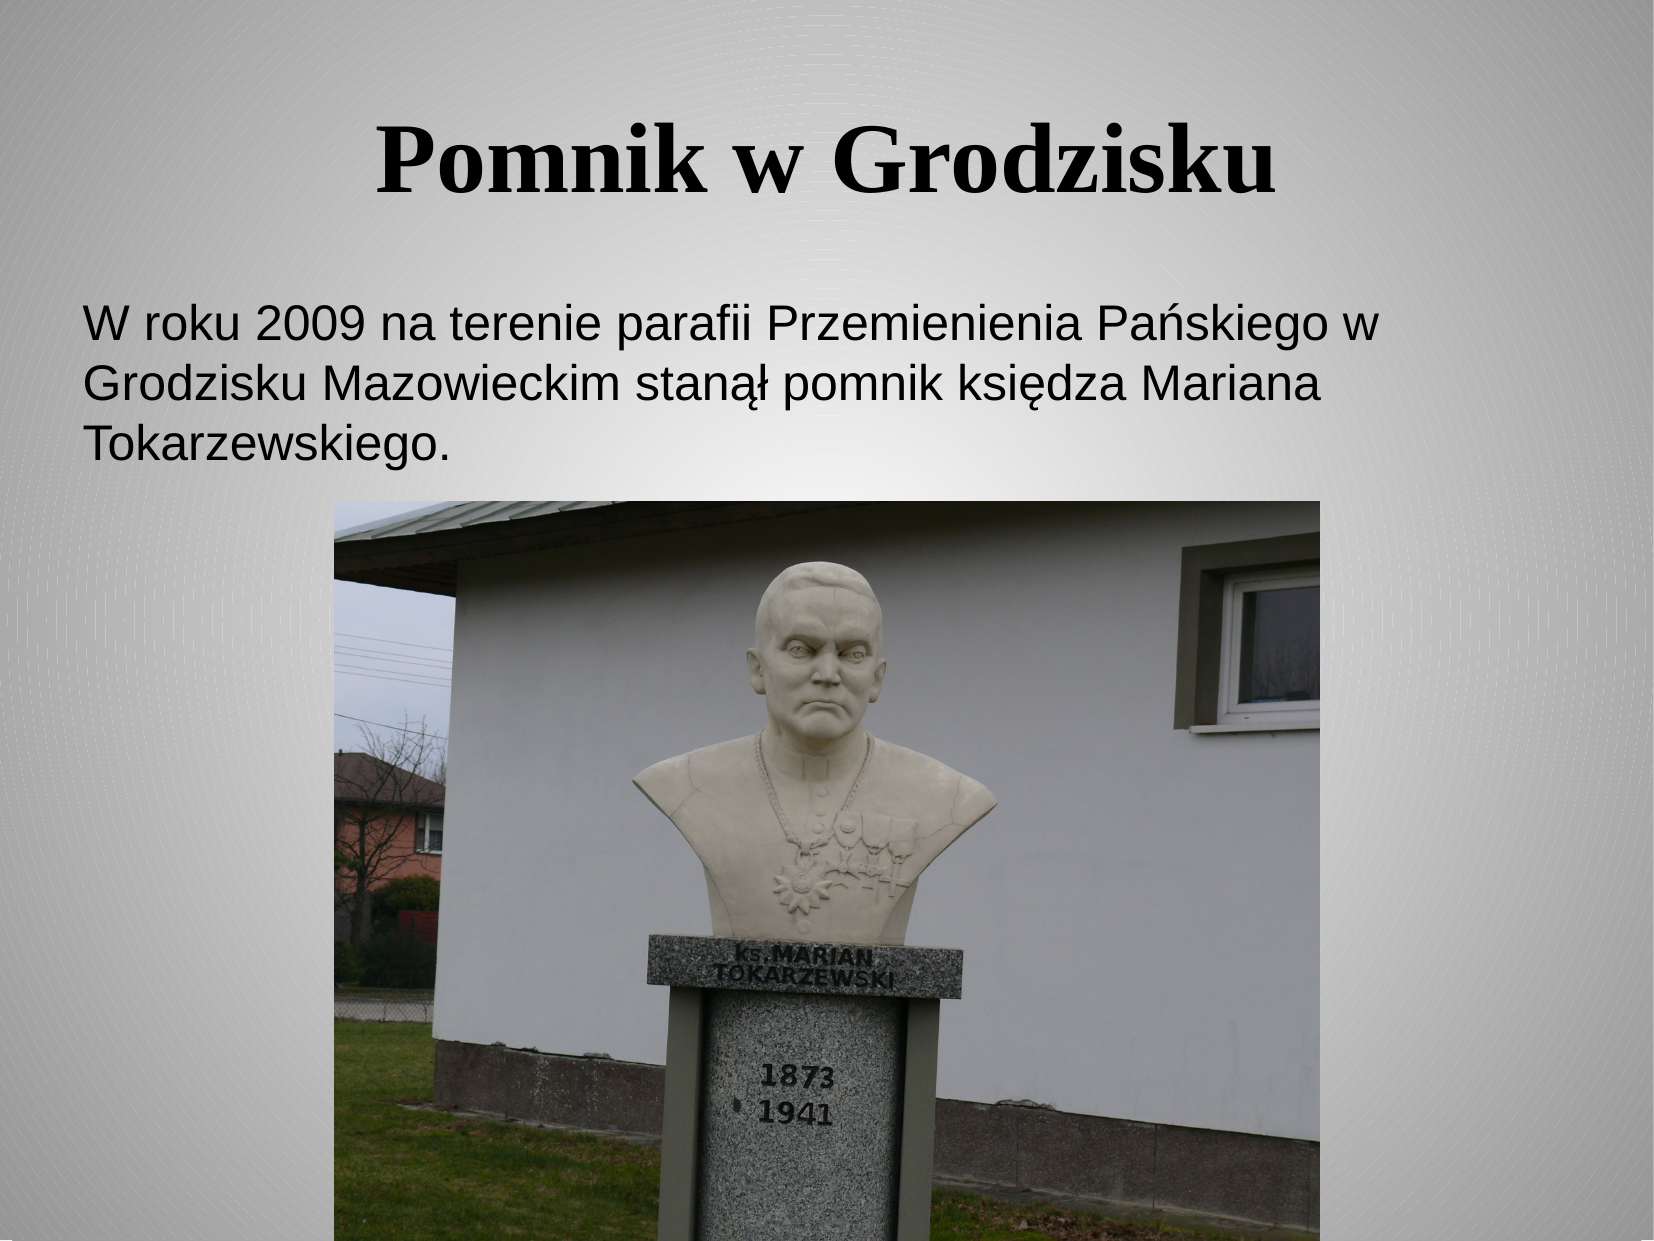

# Pomnik w Grodzisku
W roku 2009 na terenie parafii Przemienienia Pańskiego w Grodzisku Mazowieckim stanął pomnik księdza Mariana Tokarzewskiego.